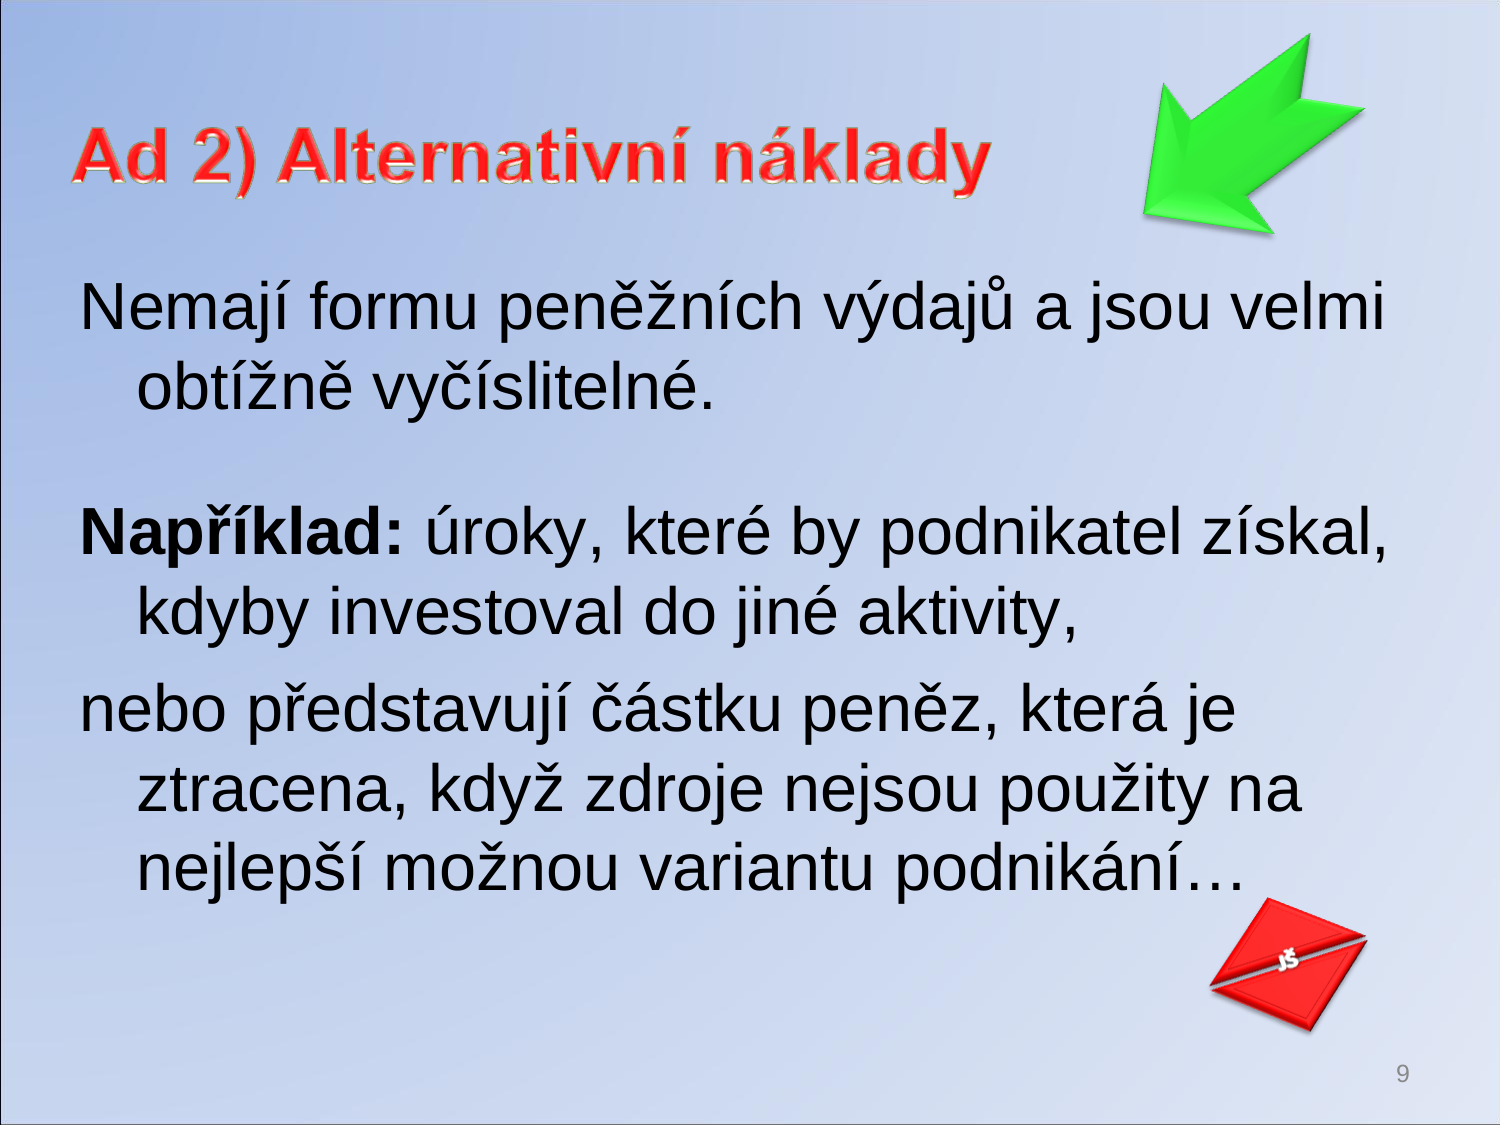

# Nemají formu peněžních výdajů a jsou velmi obtížně vyčíslitelné.
Například: úroky, které by podnikatel získal, kdyby investoval do jiné aktivity,
nebo představují částku peněz, která je ztracena, když zdroje nejsou použity na nejlepší možnou variantu podnikání…